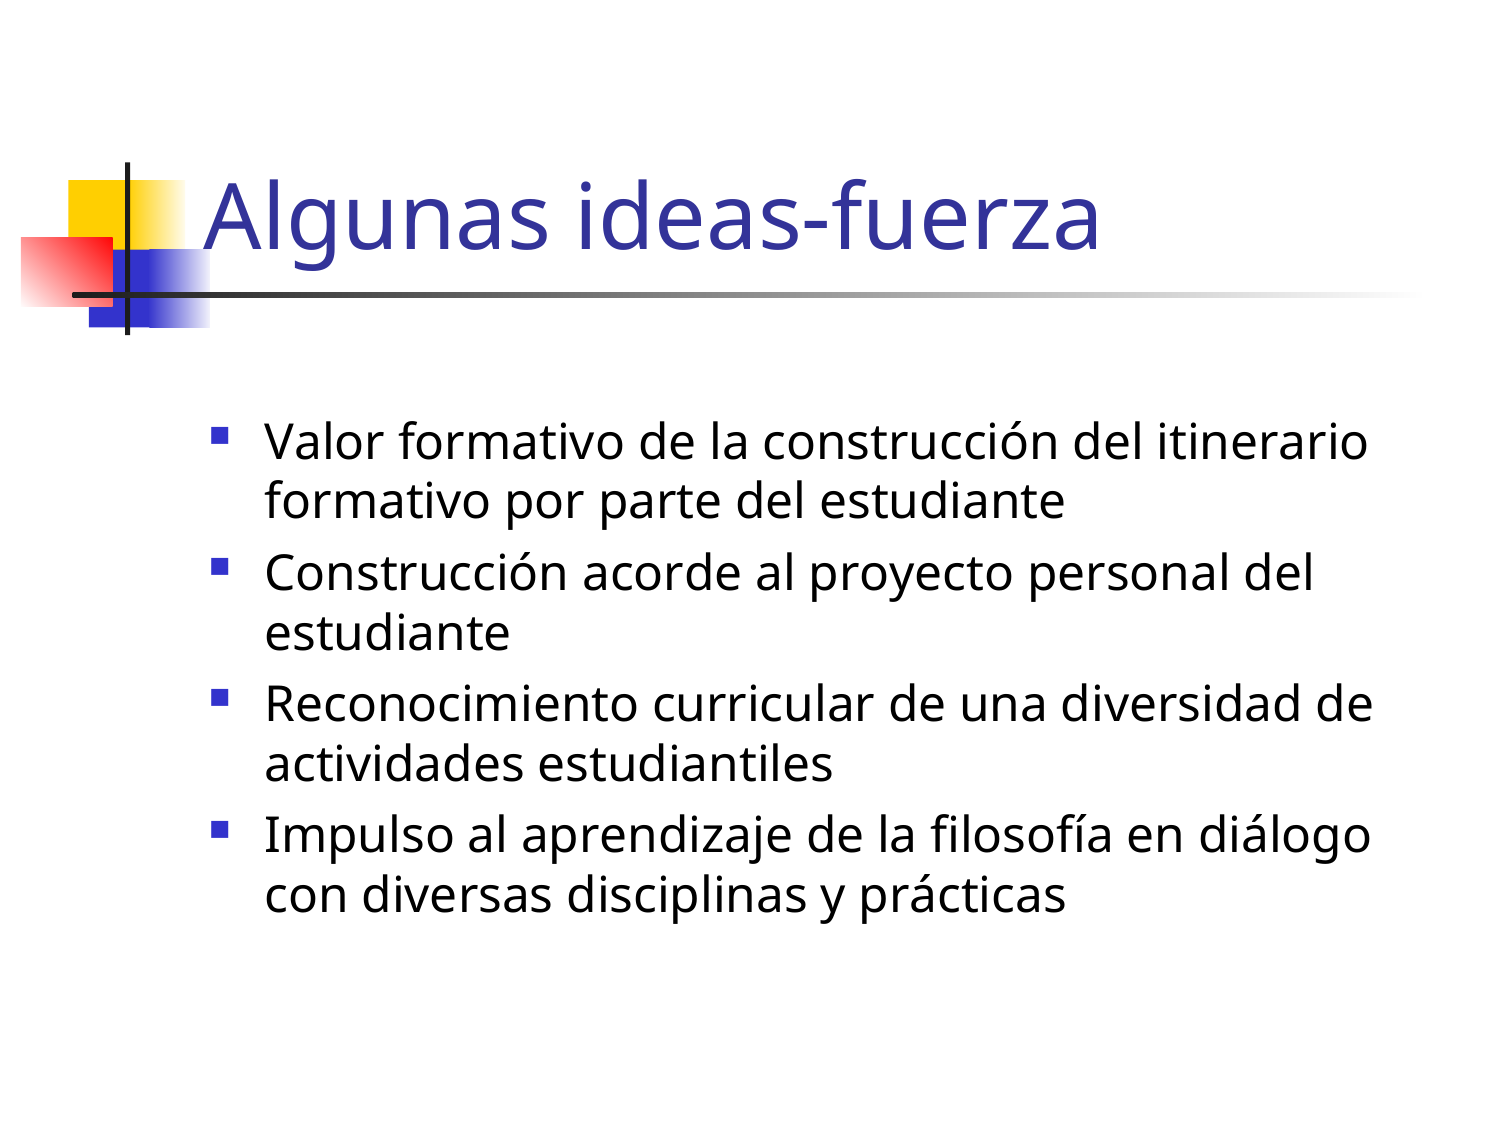

# Algunas ideas-fuerza
Valor formativo de la construcción del itinerario formativo por parte del estudiante
Construcción acorde al proyecto personal del estudiante
Reconocimiento curricular de una diversidad de actividades estudiantiles
Impulso al aprendizaje de la filosofía en diálogo con diversas disciplinas y prácticas